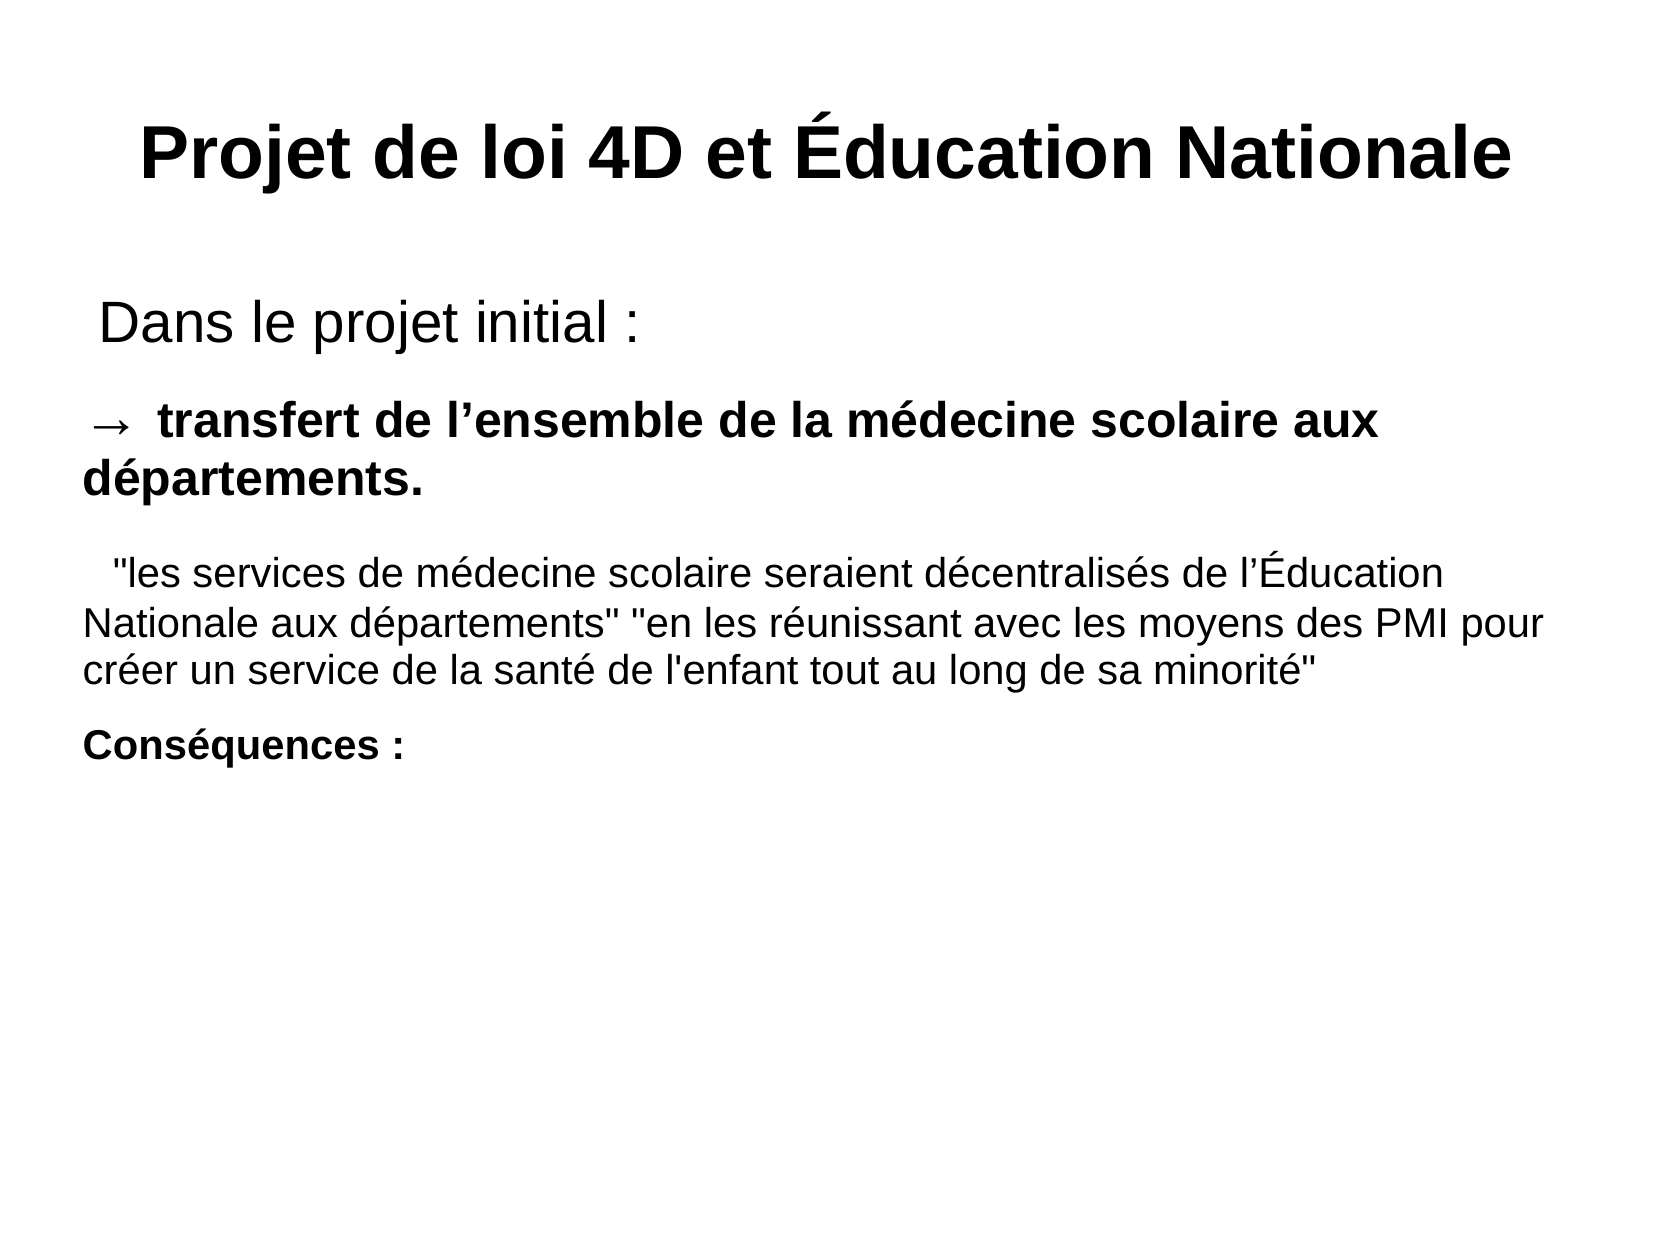

# Projet de loi 4D et Éducation Nationale
 Dans le projet initial :
→ transfert de l’ensemble de la médecine scolaire aux départements.
 "les services de médecine scolaire seraient décentralisés de l’Éducation Nationale aux départements" "en les réunissant avec les moyens des PMI pour créer un service de la santé de l'enfant tout au long de sa minorité"
Conséquences :